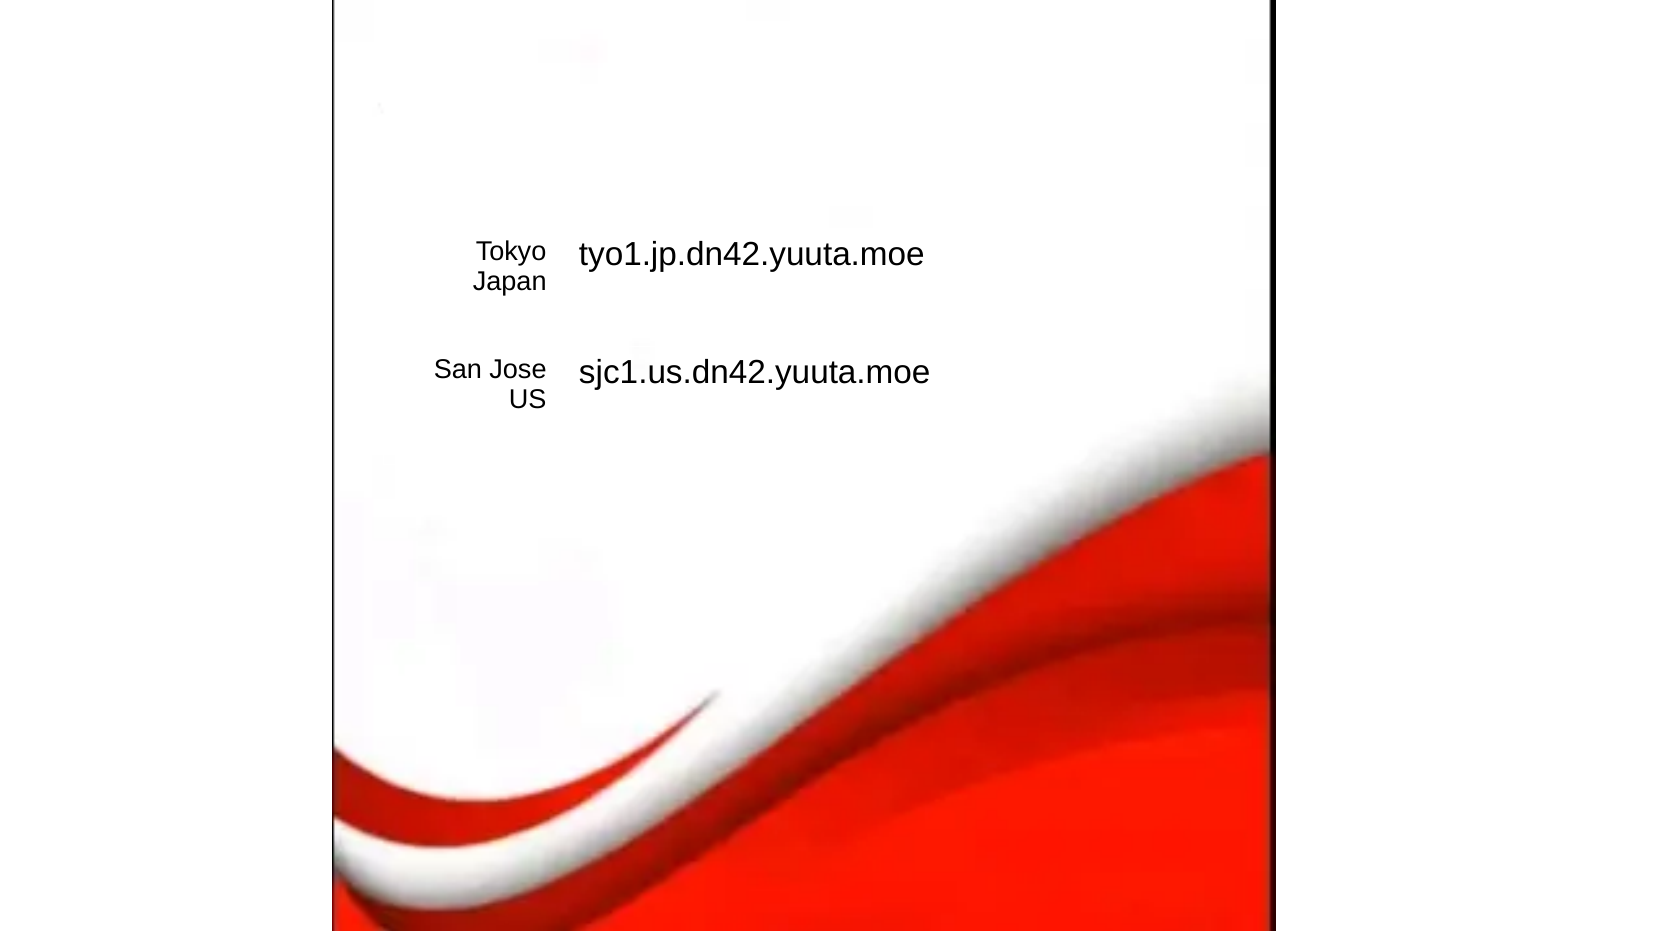

| Tokyo Japan | tyo1.jp.dn42.yuuta.moe |
| --- | --- |
| San Jose US | sjc1.us.dn42.yuuta.moe |